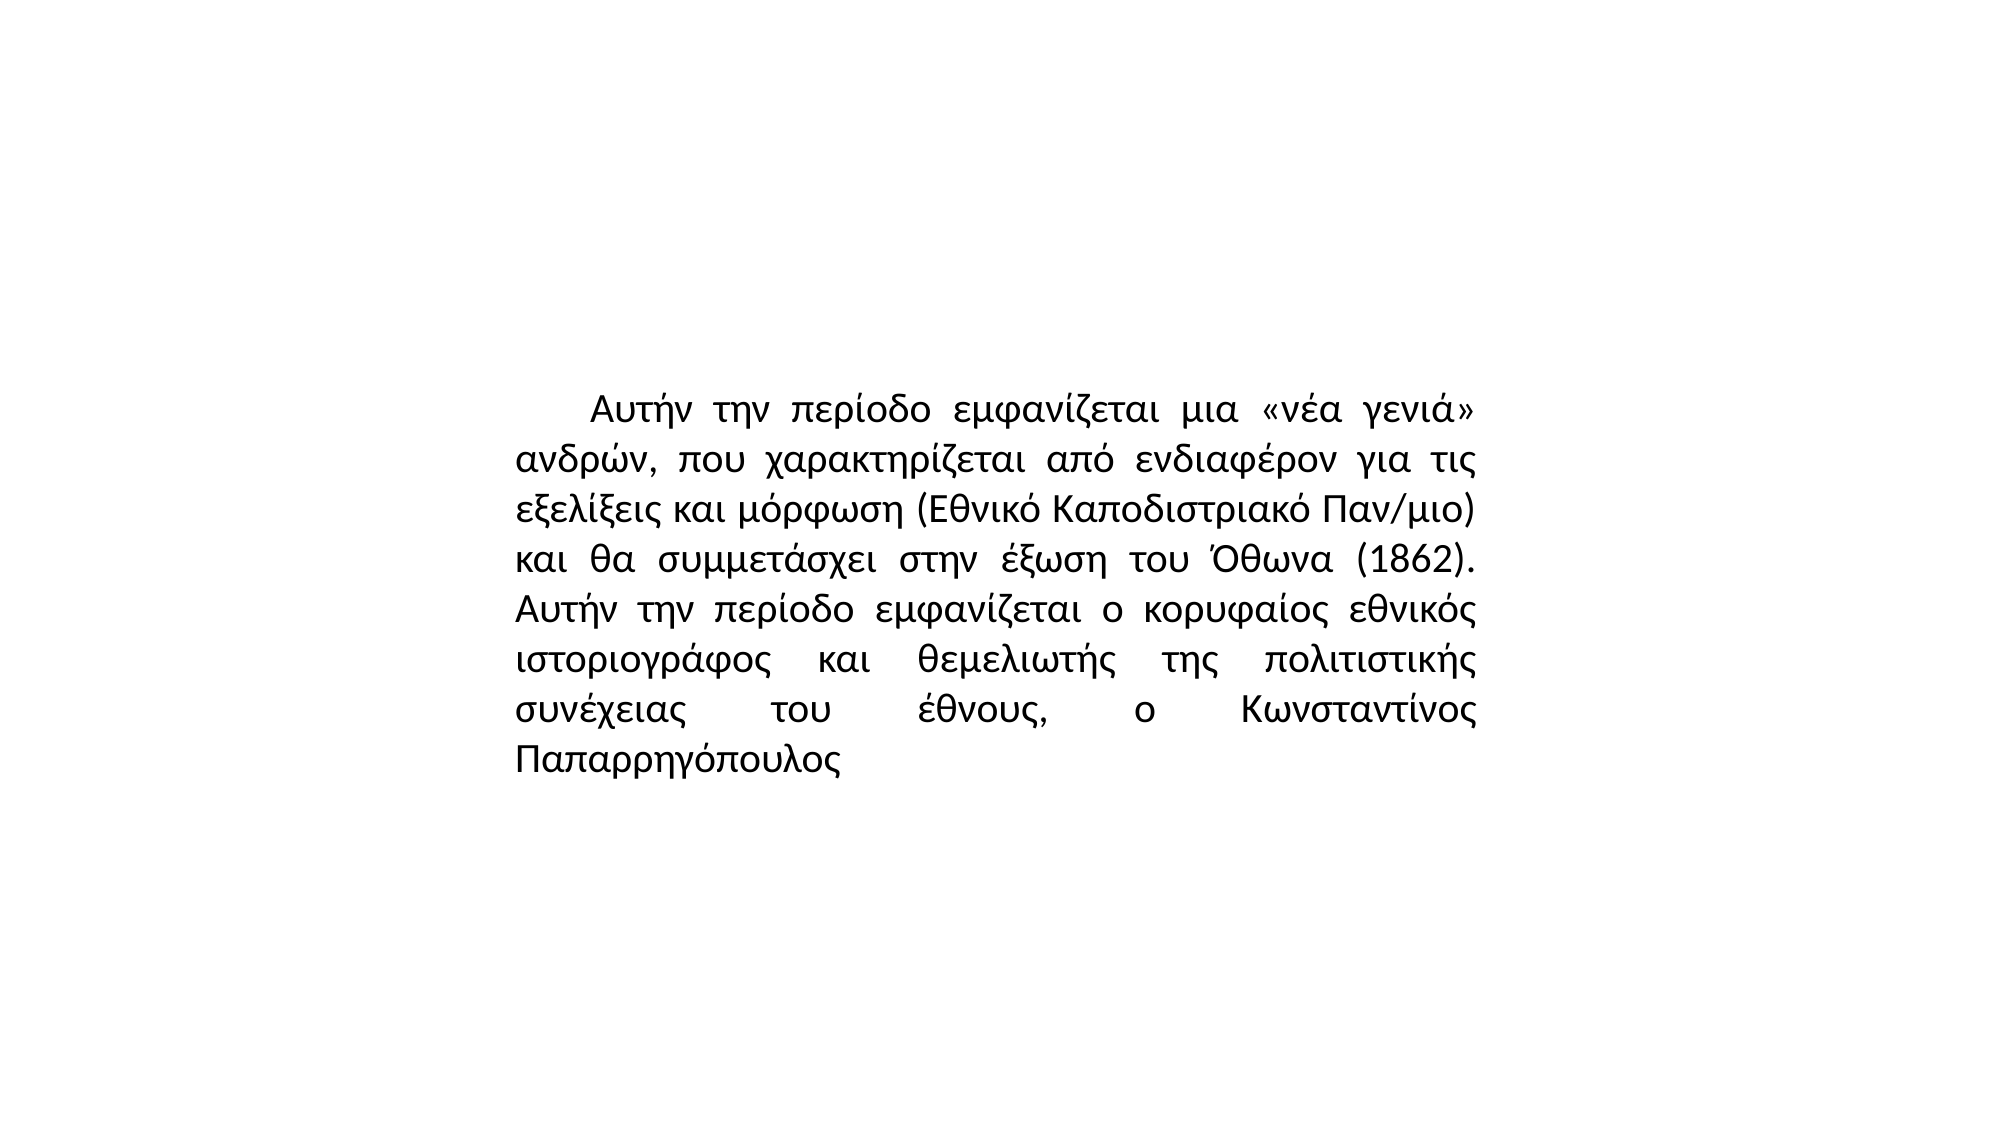

Αυτήν την περίοδο εμφανίζεται μια «νέα γενιά» ανδρών, που χαρακτηρίζεται από ενδιαφέρον για τις εξελίξεις και μόρφωση (Εθνικό Καποδιστριακό Παν/μιο) και θα συμμετάσχει στην έξωση του Όθωνα (1862). Αυτήν την περίοδο εμφανίζεται ο κορυφαίος εθνικός ιστοριογράφος και θεμελιωτής της πολιτιστικής συνέχειας του έθνους, ο Κωνσταντίνος Παπαρρηγόπουλος